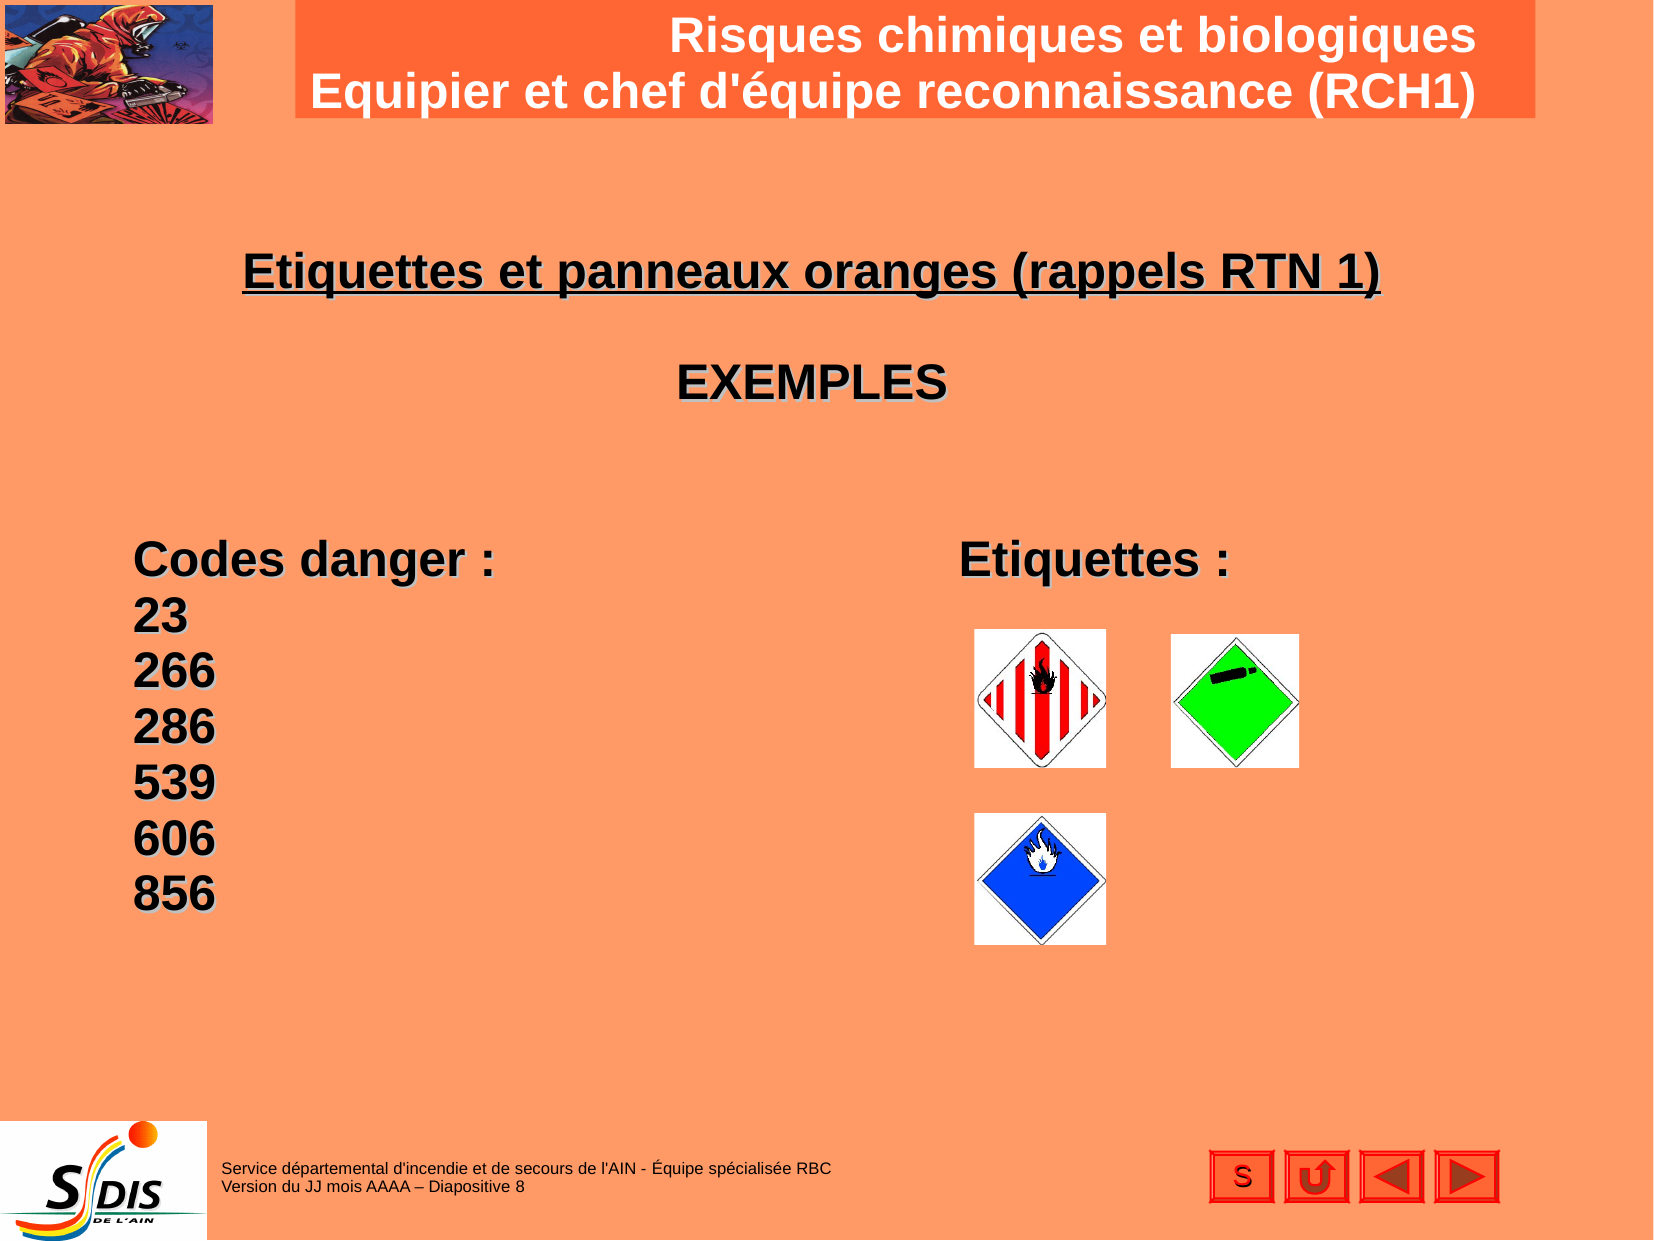

Etiquettes et panneaux oranges (rappels RTN 1)
EXEMPLES
Codes danger :							 Etiquettes :
23
266
286
539
606
856
S